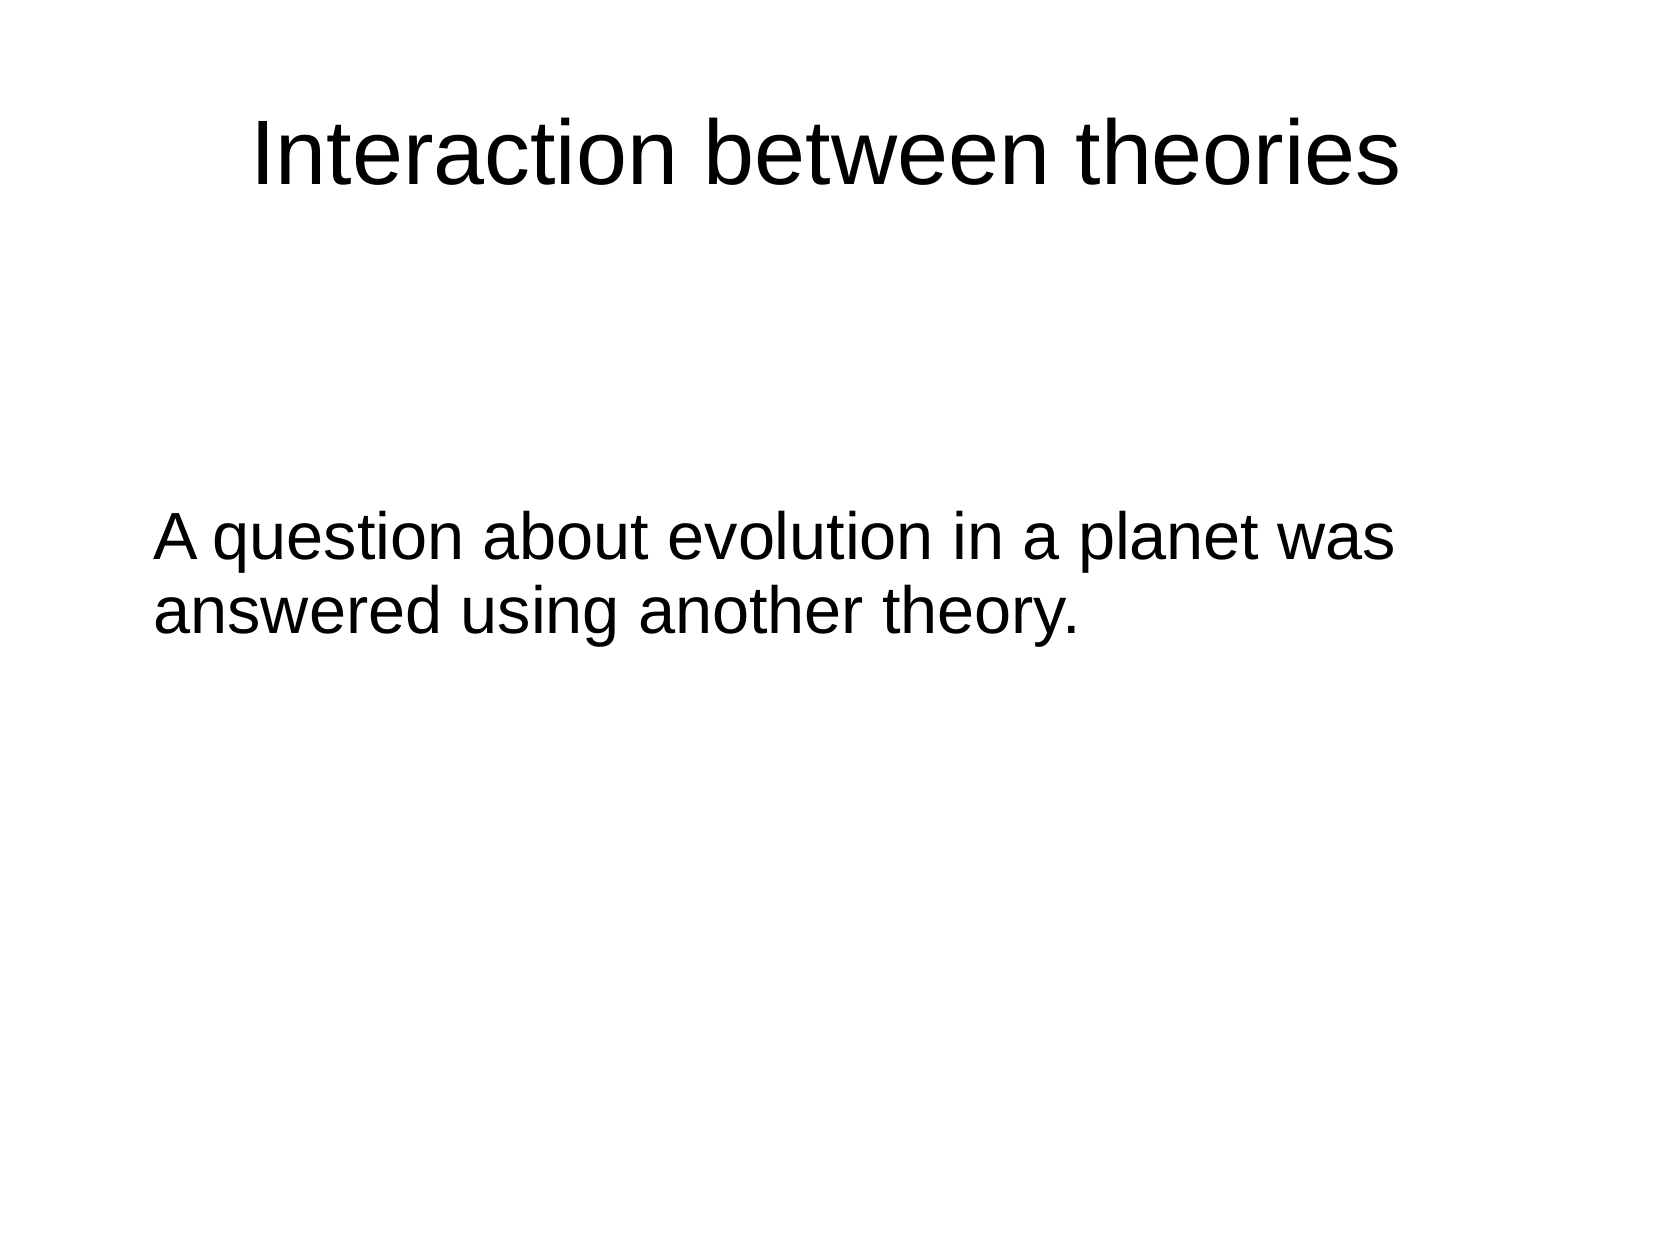

# Interaction between theories
A question about evolution in a planet was answered using another theory.